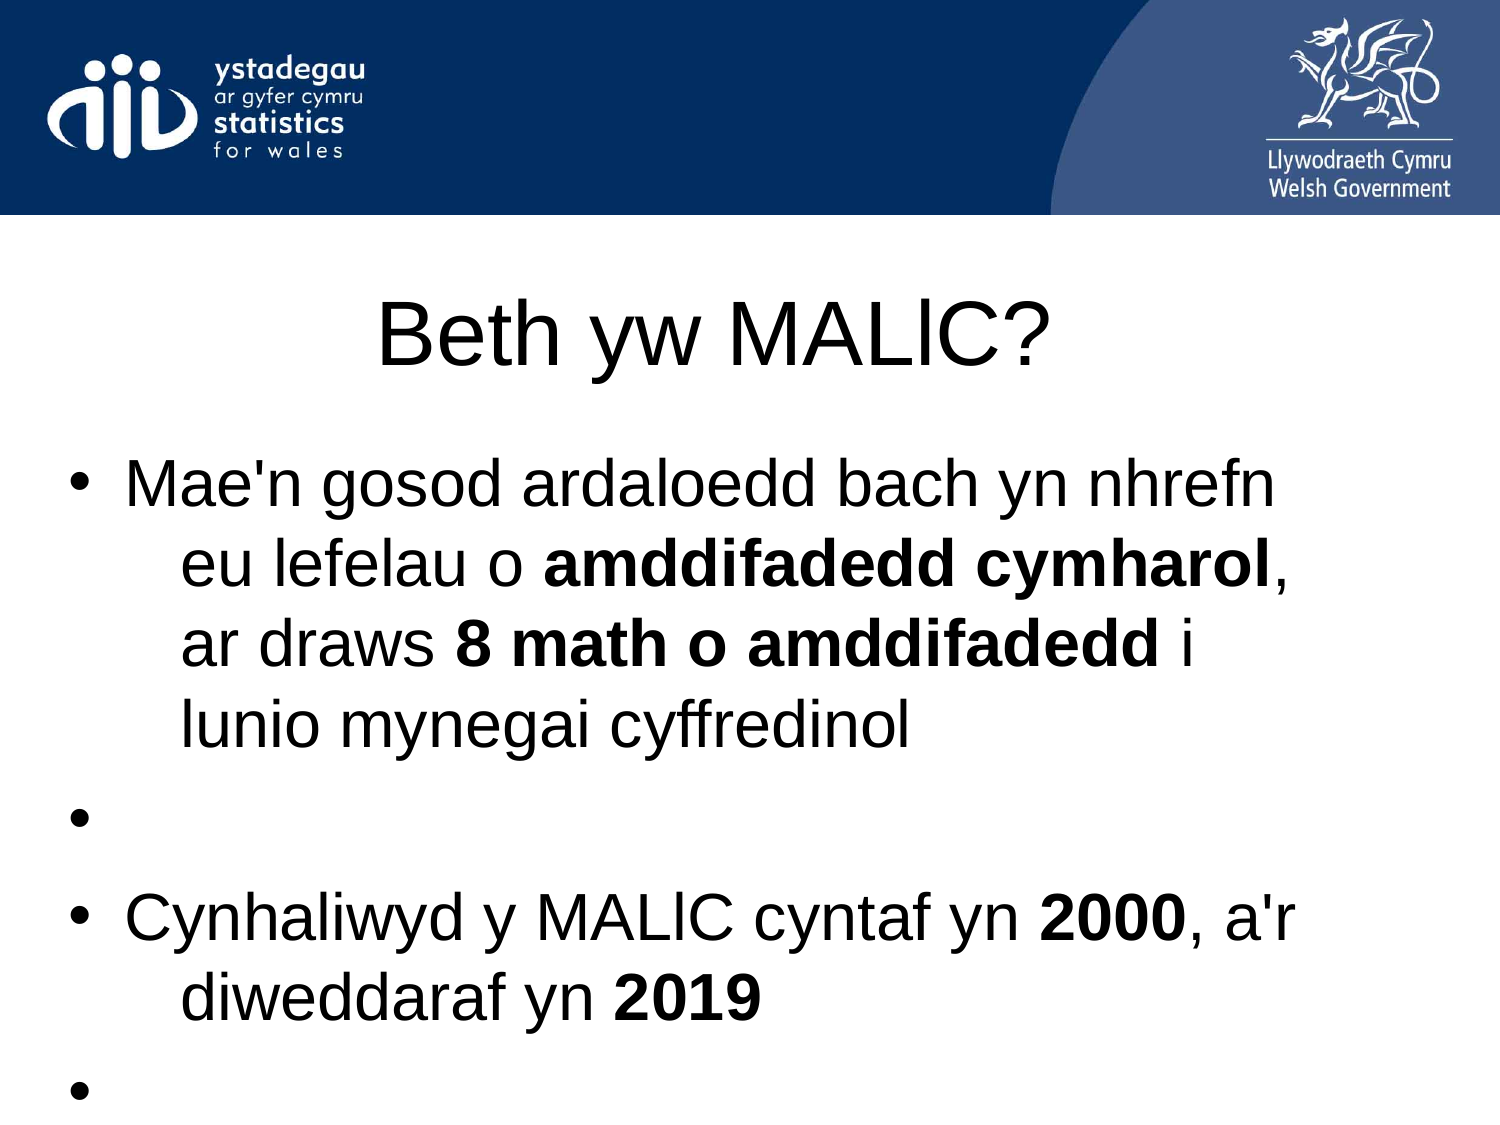

Beth yw MALlC?
# Mae'n gosod ardaloedd bach yn nhrefn eu lefelau o amddifadedd cymharol, ar draws 8 math o amddifadedd i lunio mynegai cyffredinol
Cynhaliwyd y MALlC cyntaf yn 2000, a'r diweddaraf yn 2019